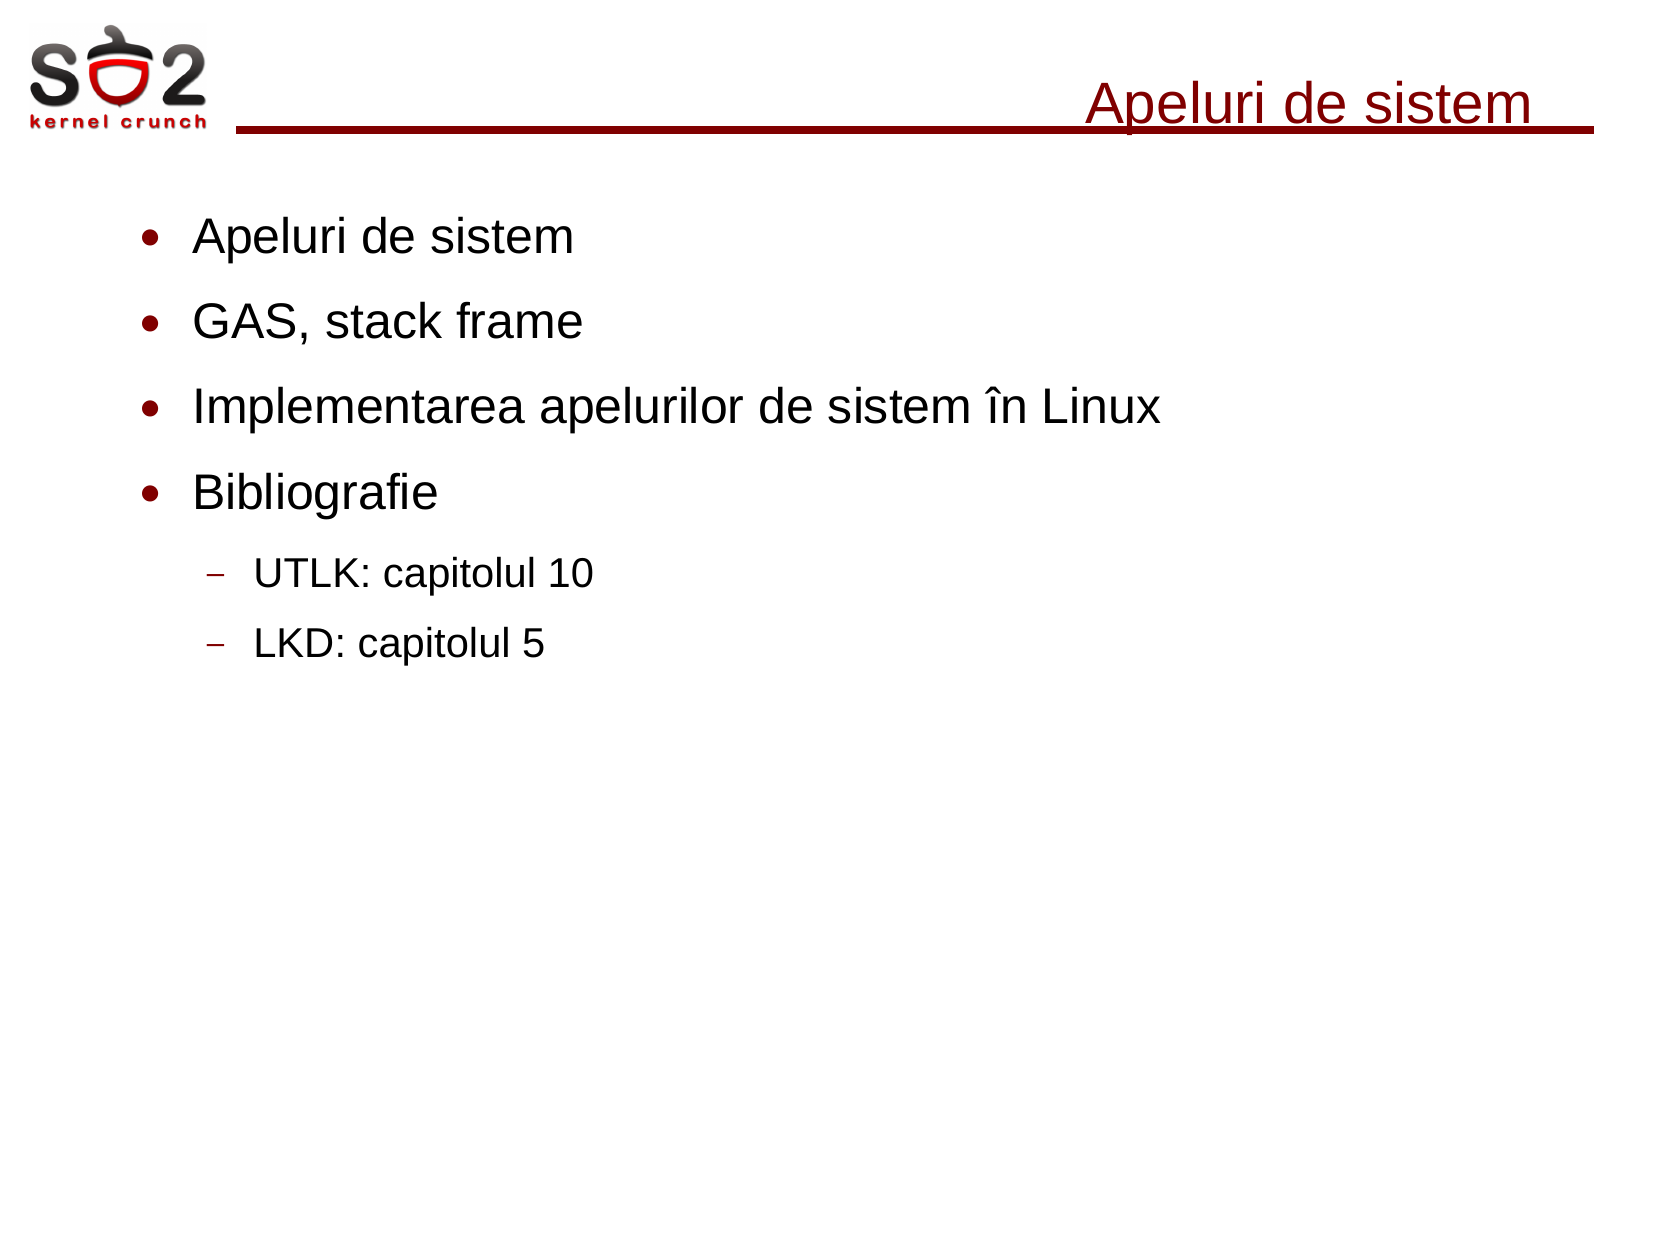

# Apeluri de sistem
Apeluri de sistem
GAS, stack frame
Implementarea apelurilor de sistem în Linux
Bibliografie
UTLK: capitolul 10
LKD: capitolul 5